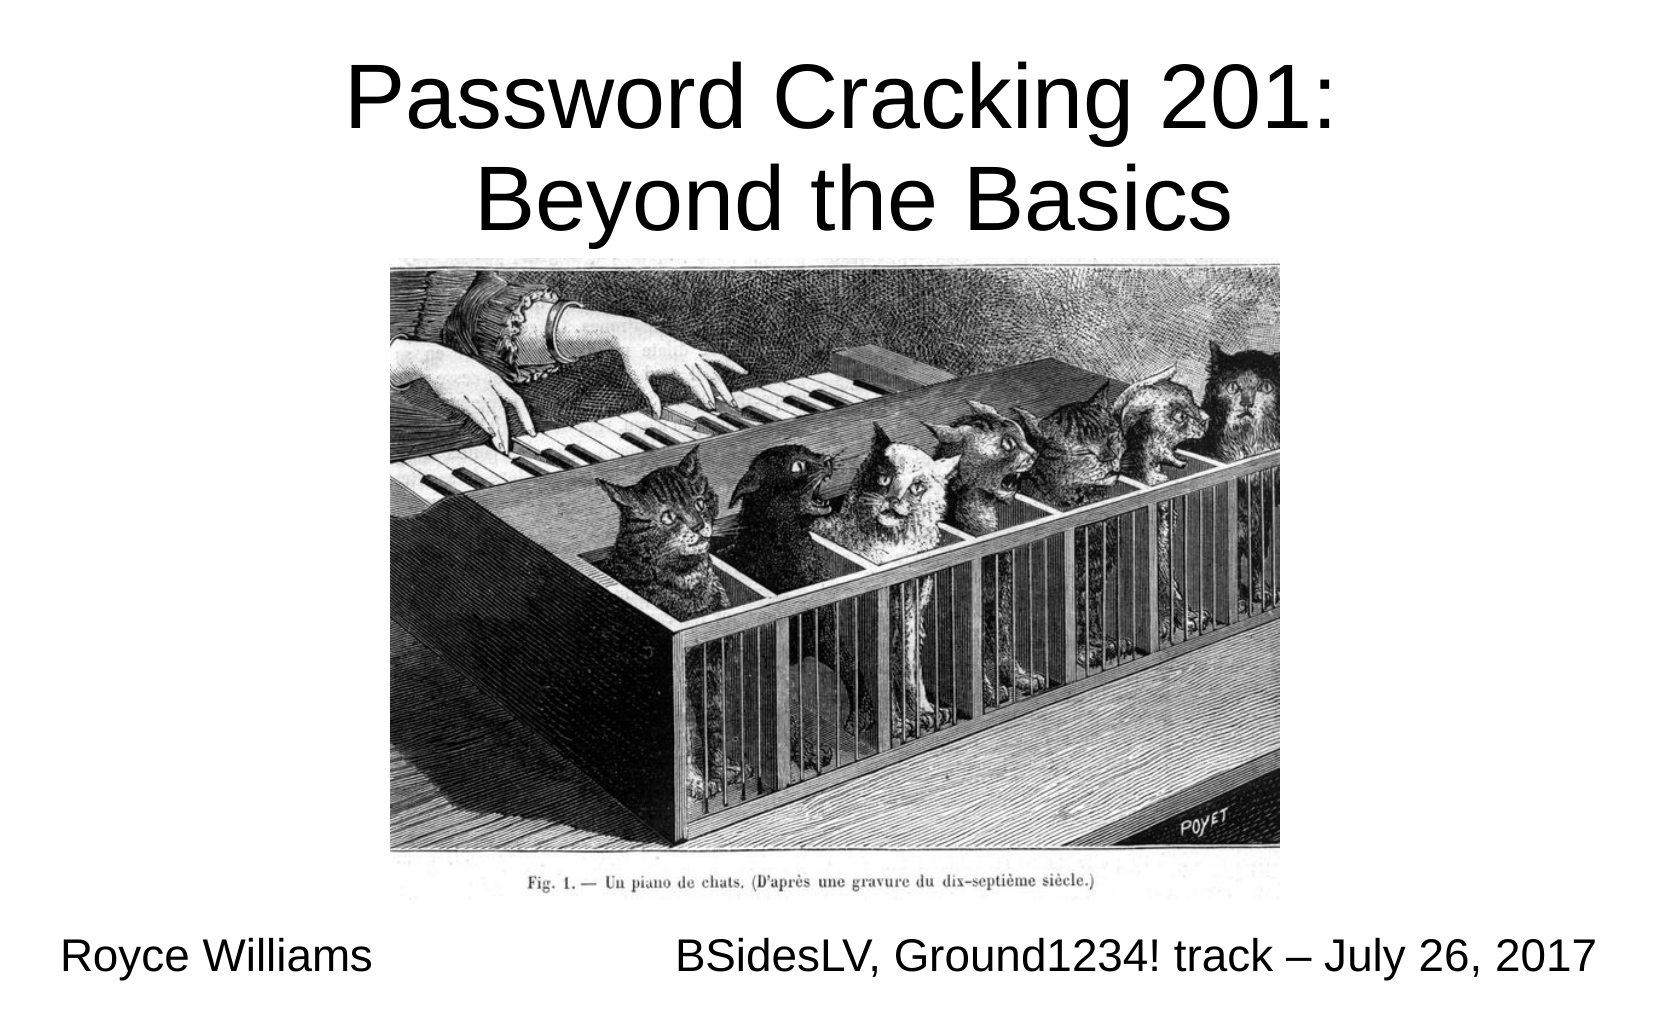

Password Cracking 201:
Beyond the Basics
Royce Williams
BSidesLV, Ground1234! track – July 26, 2017